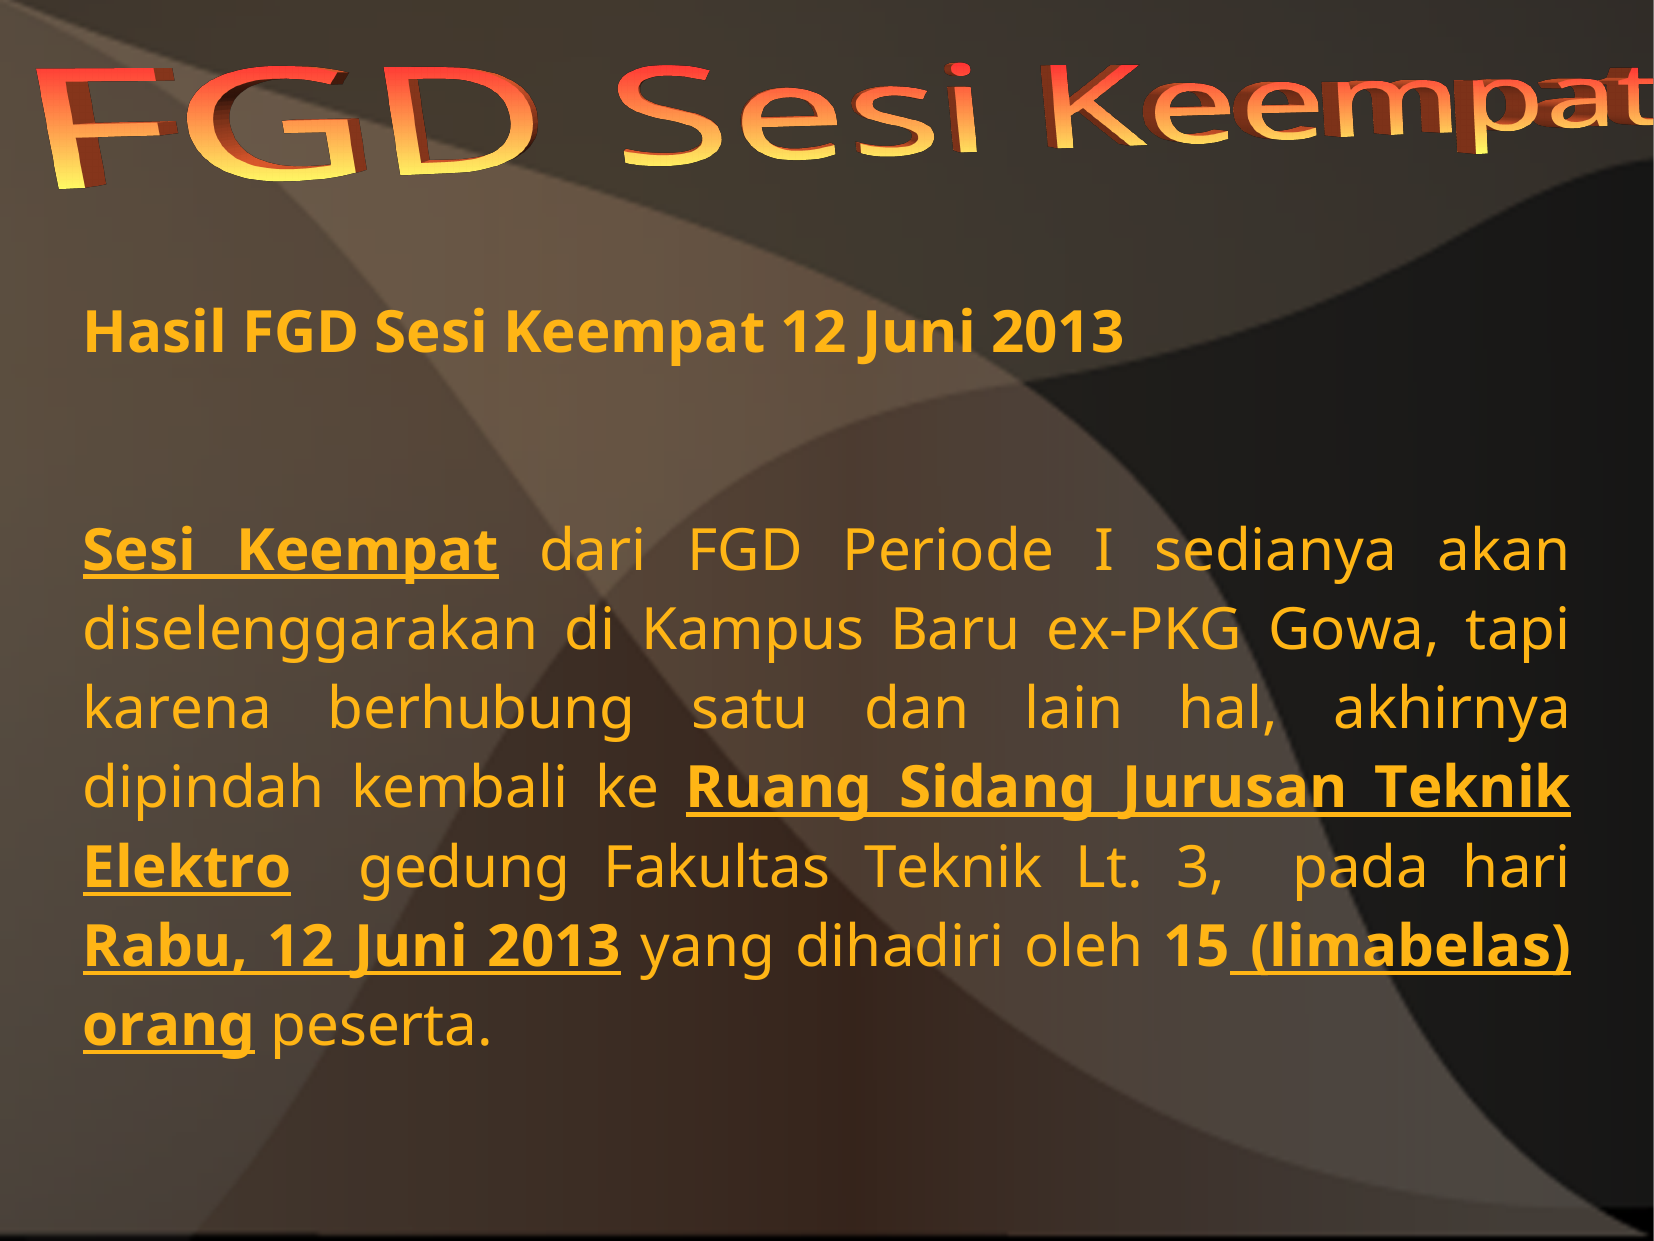

FGD Sesi Keempat
# Hasil FGD Sesi Keempat 12 Juni 2013
Sesi Keempat dari FGD Periode I sedianya akan diselenggarakan di Kampus Baru ex-PKG Gowa, tapi karena berhubung satu dan lain hal, akhirnya dipindah kembali ke Ruang Sidang Jurusan Teknik Elektro gedung Fakultas Teknik Lt. 3, pada hari Rabu, 12 Juni 2013 yang dihadiri oleh 15 (limabelas) orang peserta.